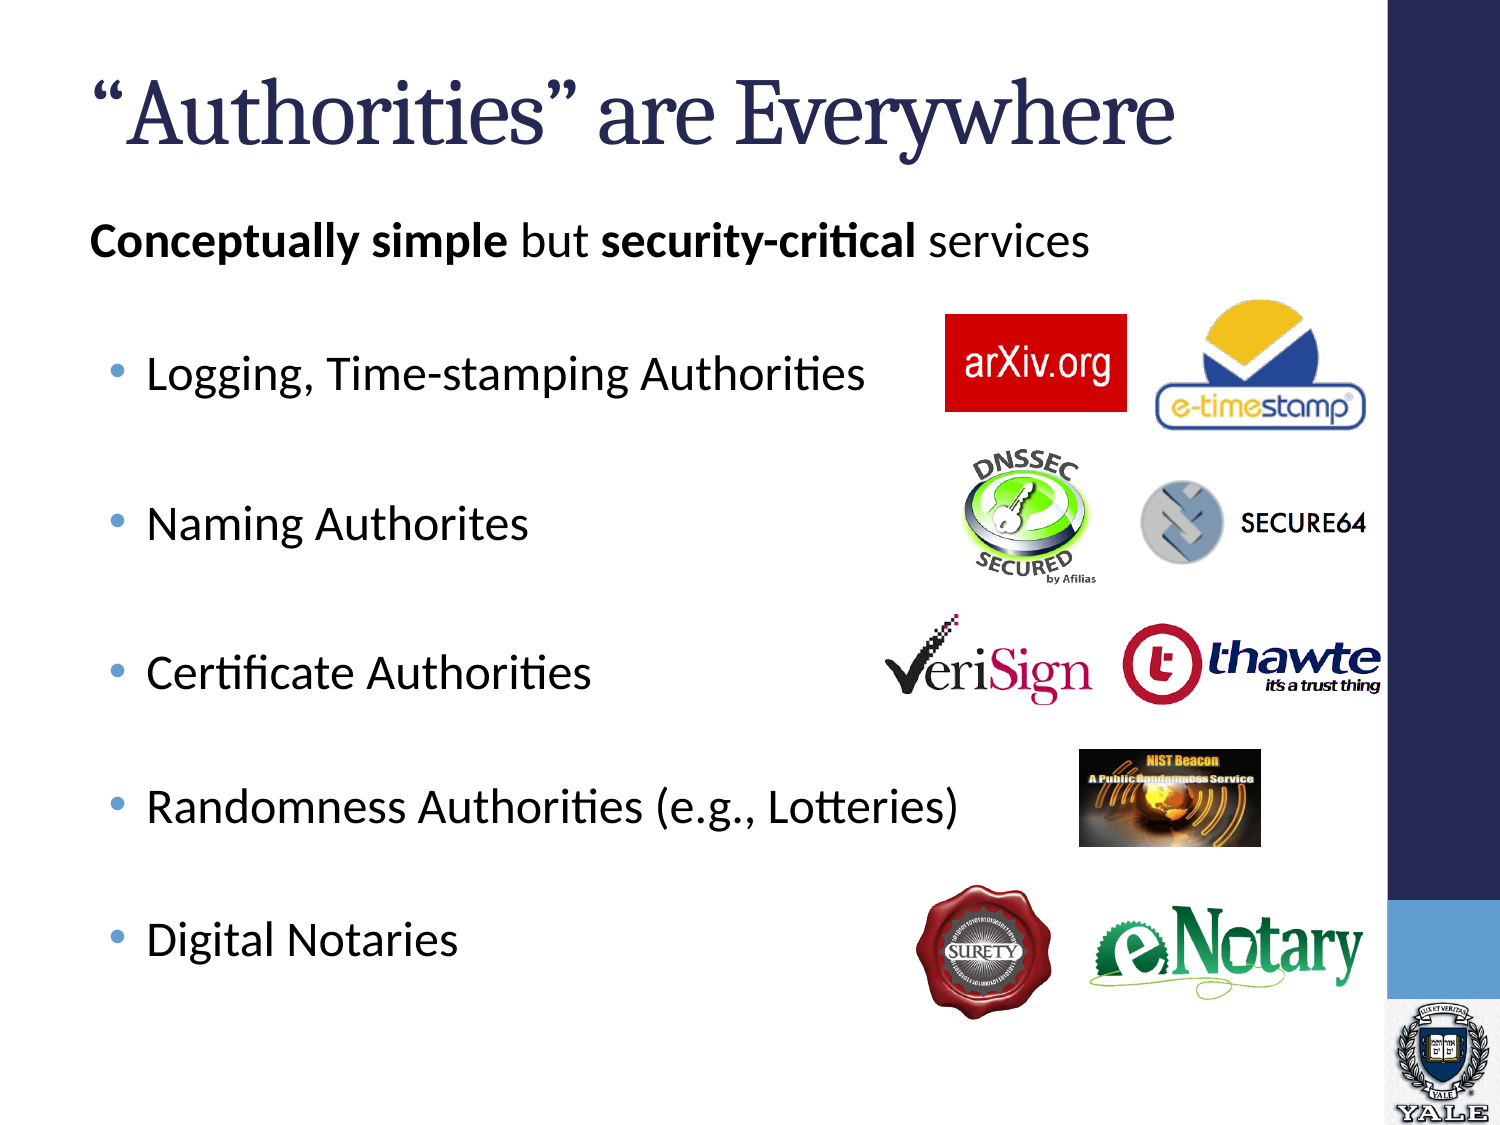

# “Authorities” are Everywhere
Conceptually simple but security-critical services
Logging, Time-stamping Authorities
Naming Authorites
Certificate Authorities
Randomness Authorities (e.g., Lotteries)
Digital Notaries